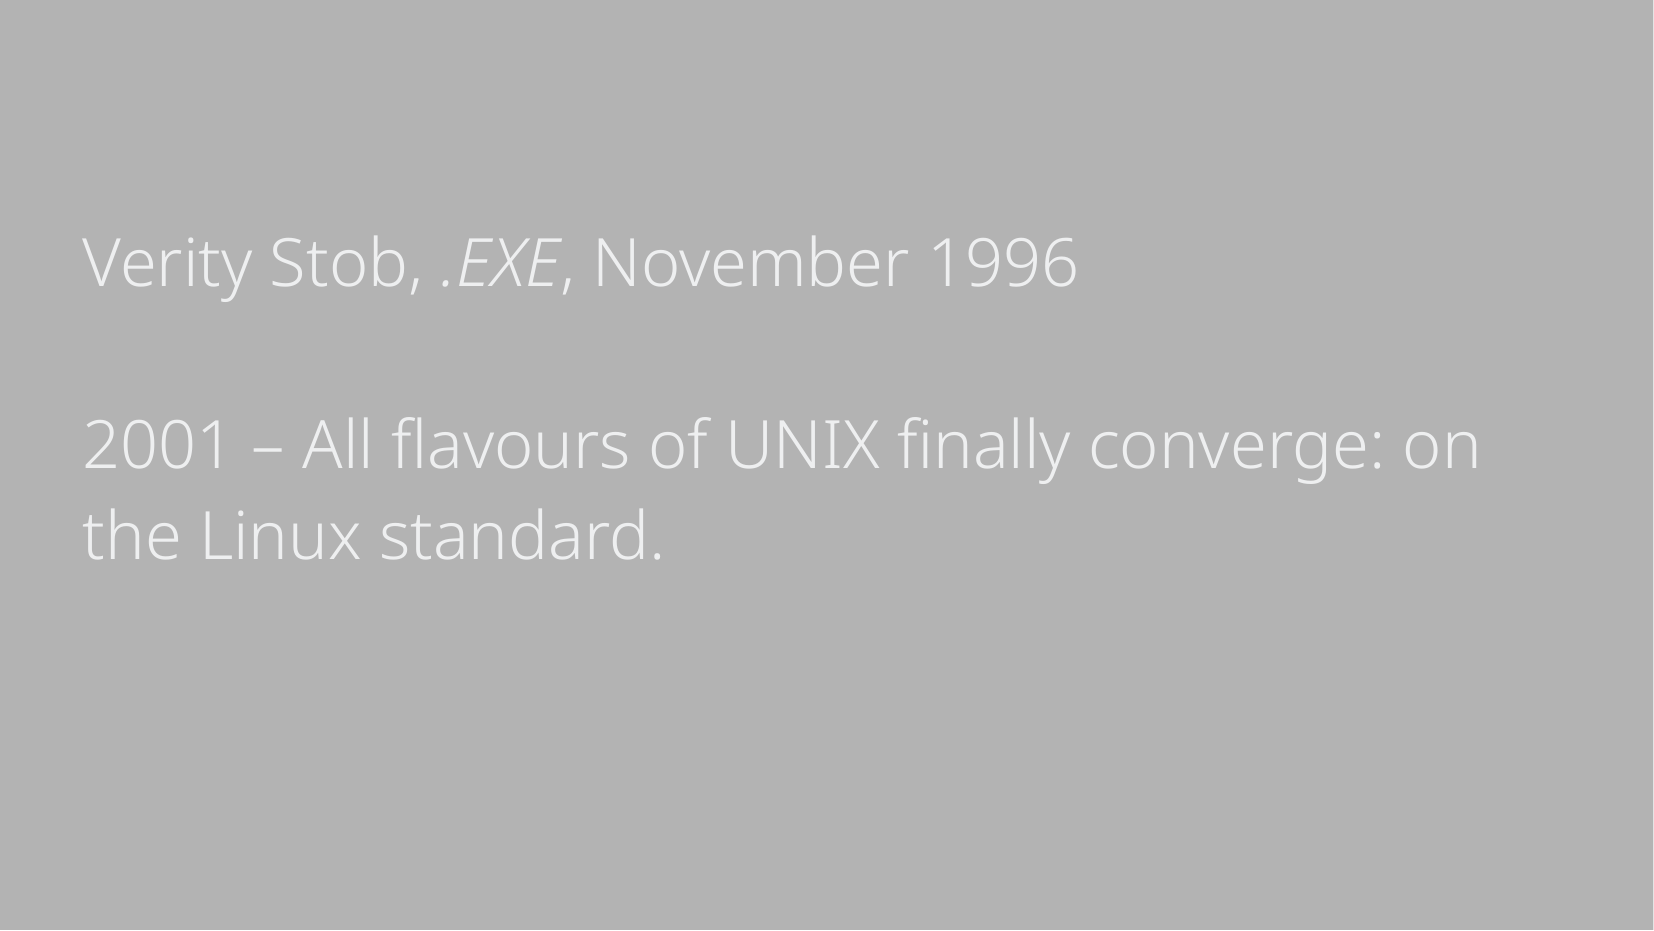

# Verity Stob, .EXE, November 1996
2001 – All flavours of UNIX finally converge: on the Linux standard.